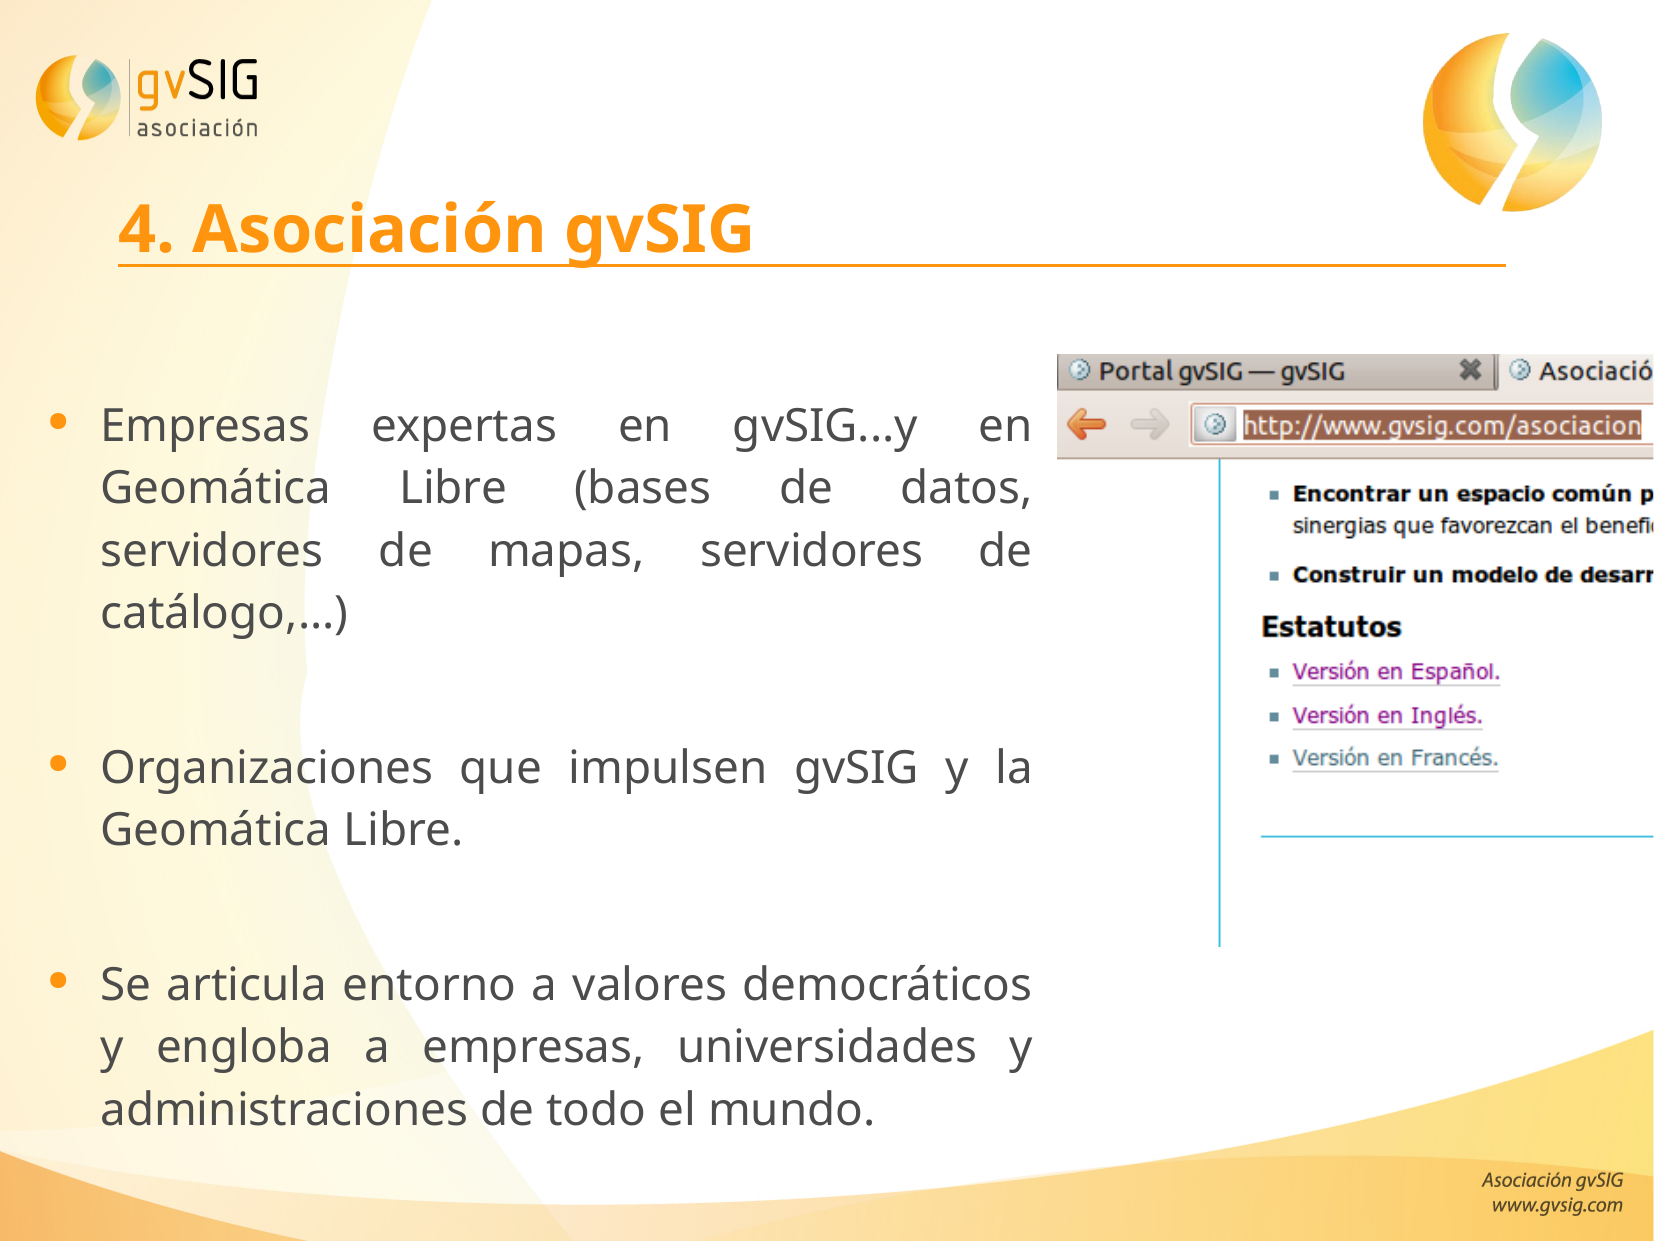

# 4. Asociación gvSIG
Empresas expertas en gvSIG...y en Geomática Libre (bases de datos, servidores de mapas, servidores de catálogo,...)
Organizaciones que impulsen gvSIG y la Geomática Libre.
Se articula entorno a valores democráticos y engloba a empresas, universidades y administraciones de todo el mundo.
Constituye la mayor red de profesionales en geomática libre.